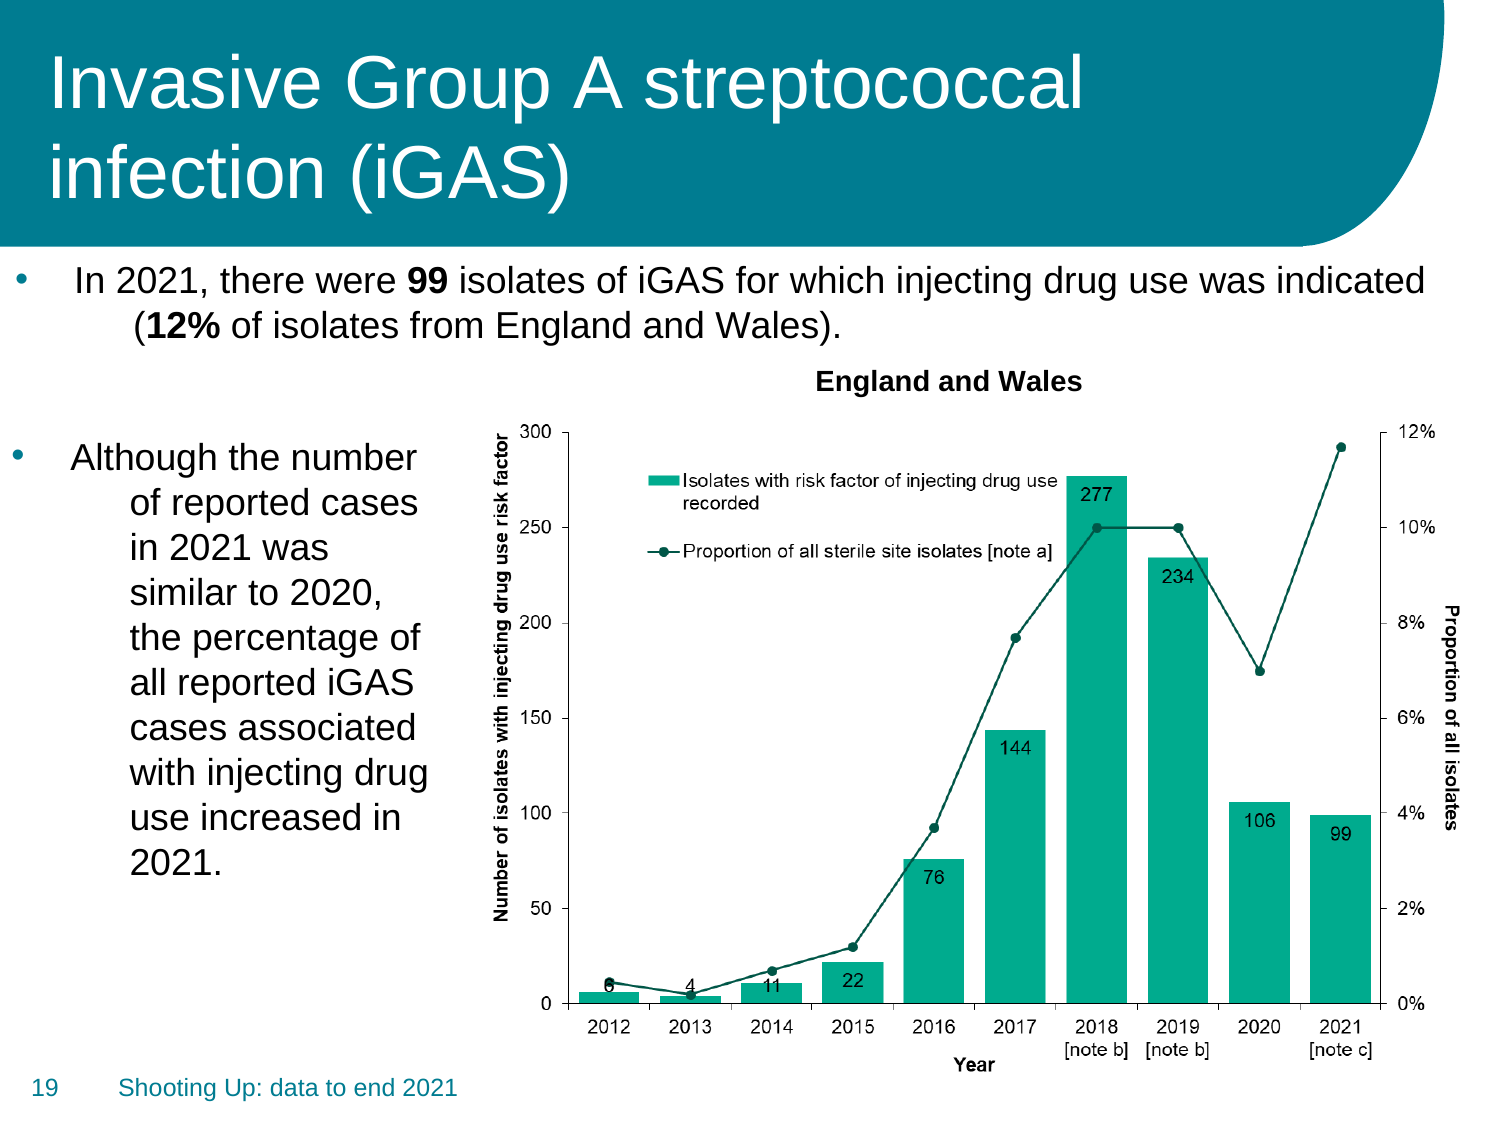

# Invasive Group A streptococcal infection (iGAS)
In 2021, there were 99 isolates of iGAS for which injecting drug use was indicated (12% of isolates from England and Wales).
England and Wales
Although the number of reported cases in 2021 was similar to 2020, the percentage of all reported iGAS cases associated with injecting drug use increased in 2021.
7
Shooting Up: data to end 2021